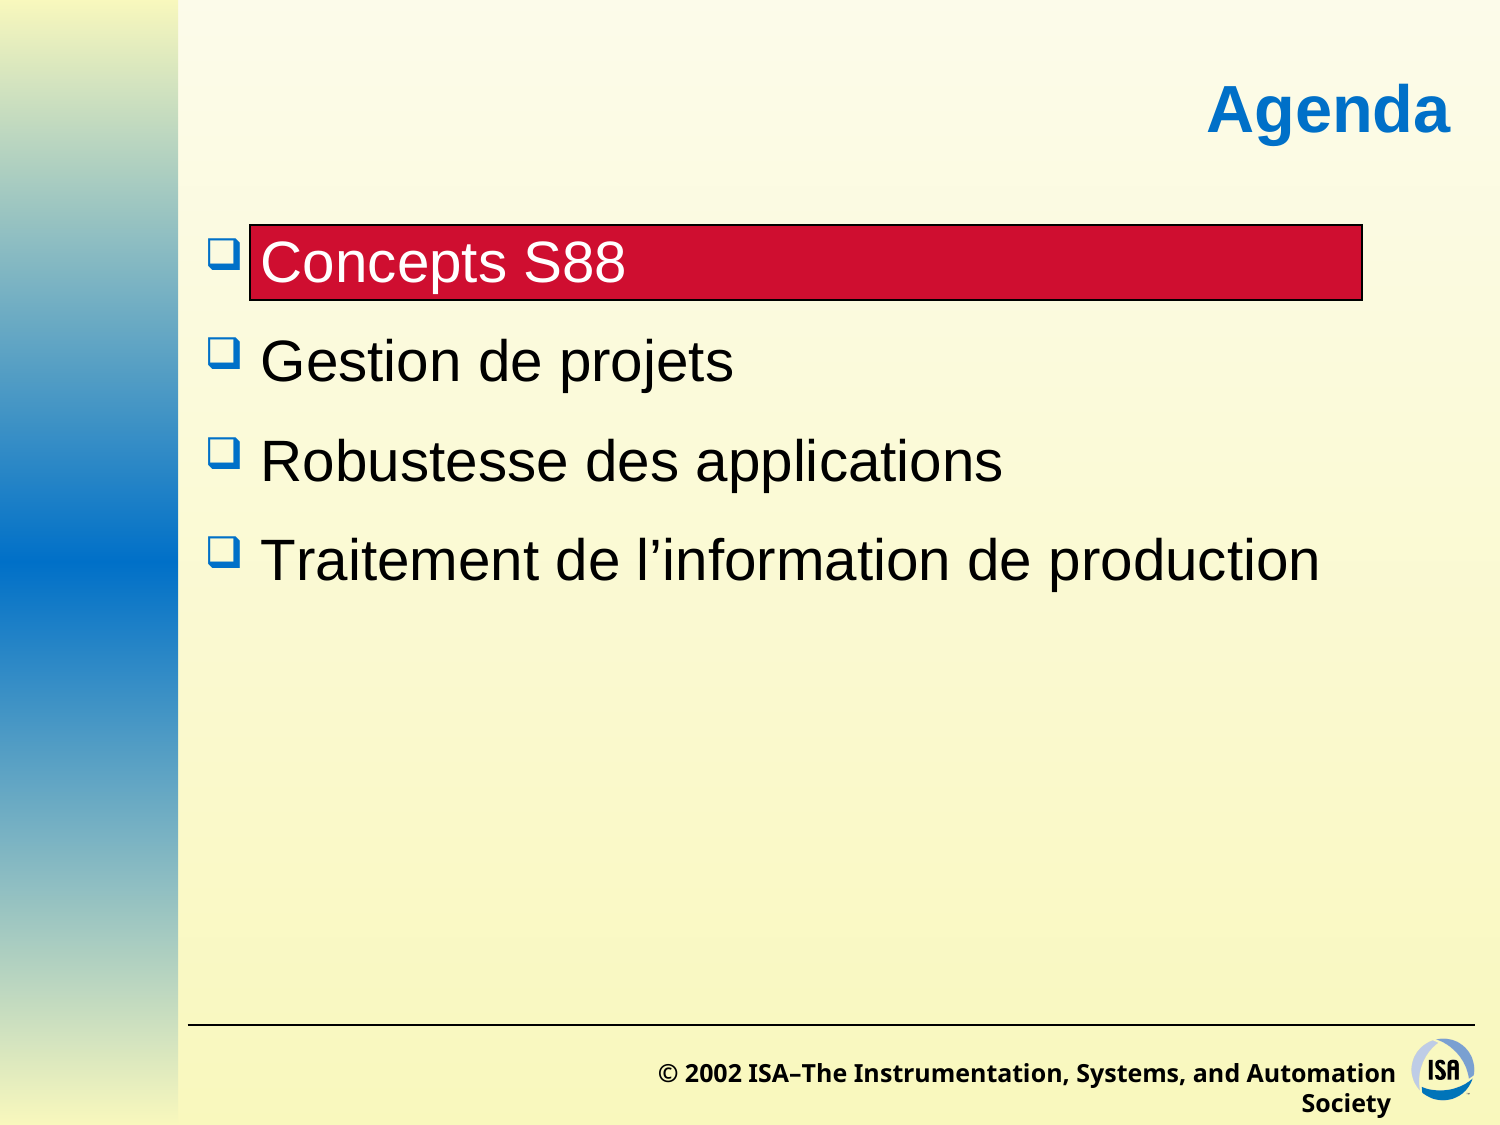

# Agenda
Concepts S88
Gestion de projets
Robustesse des applications
Traitement de l’information de production